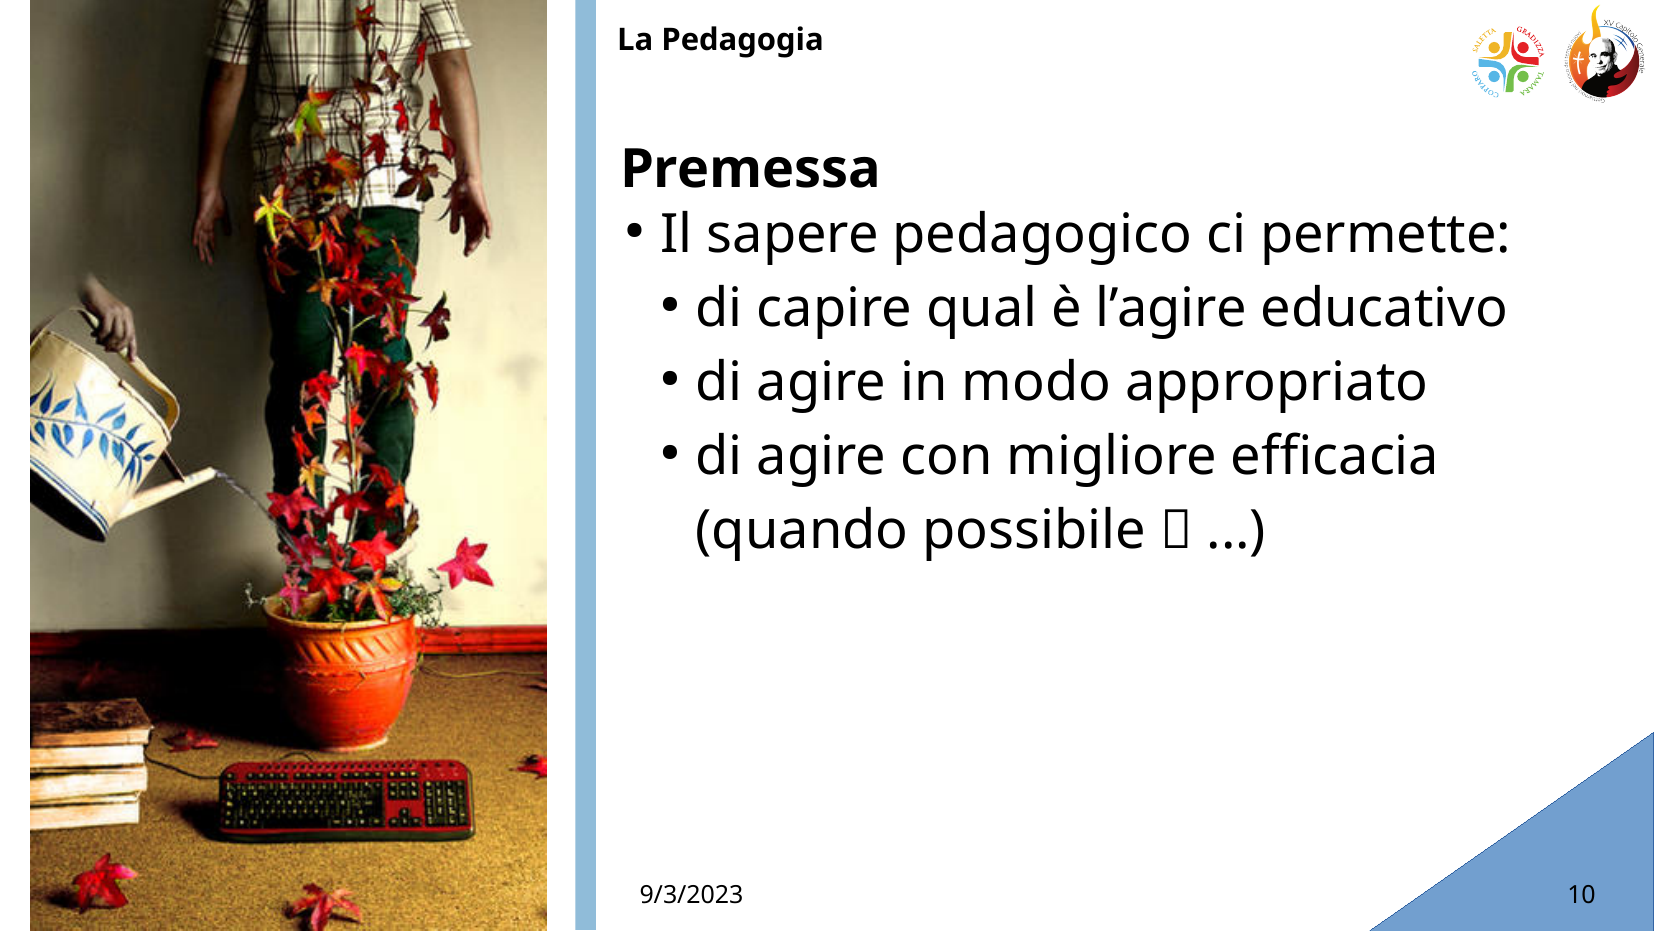

La Pedagogia
Premessa
# Il sapere pedagogico ci permette:
di capire qual è l’agire educativo
di agire in modo appropriato
di agire con migliore efficacia (quando possibile 🥴 ...)